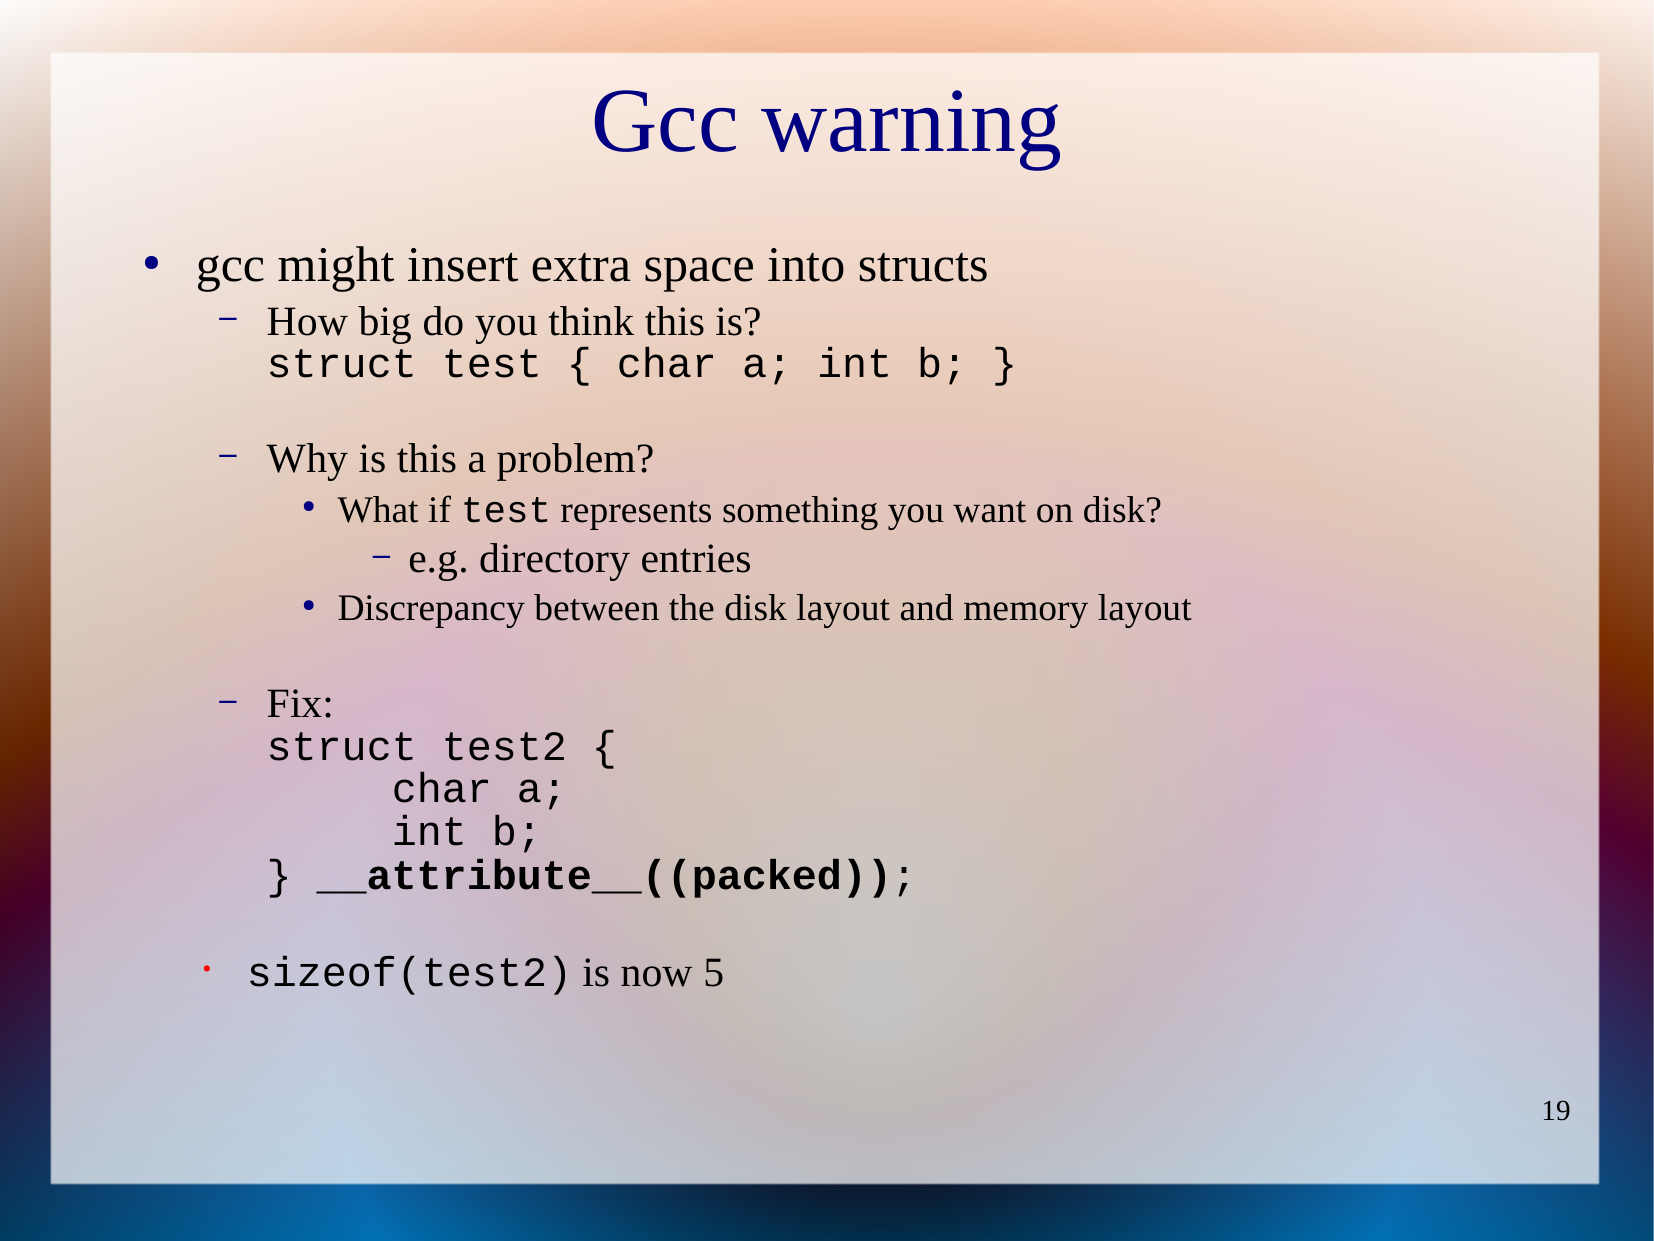

# Gcc warning
gcc might insert extra space into structs
How big do you think this is?
struct test { char a; int b; }
Why is this a problem?
What if test represents something you want on disk?
e.g. directory entries
Discrepancy between the disk layout and memory layout
Fix:
struct test2 {
     char a;
     int b;
} __attribute__((packed));
sizeof(test2) is now 5
19